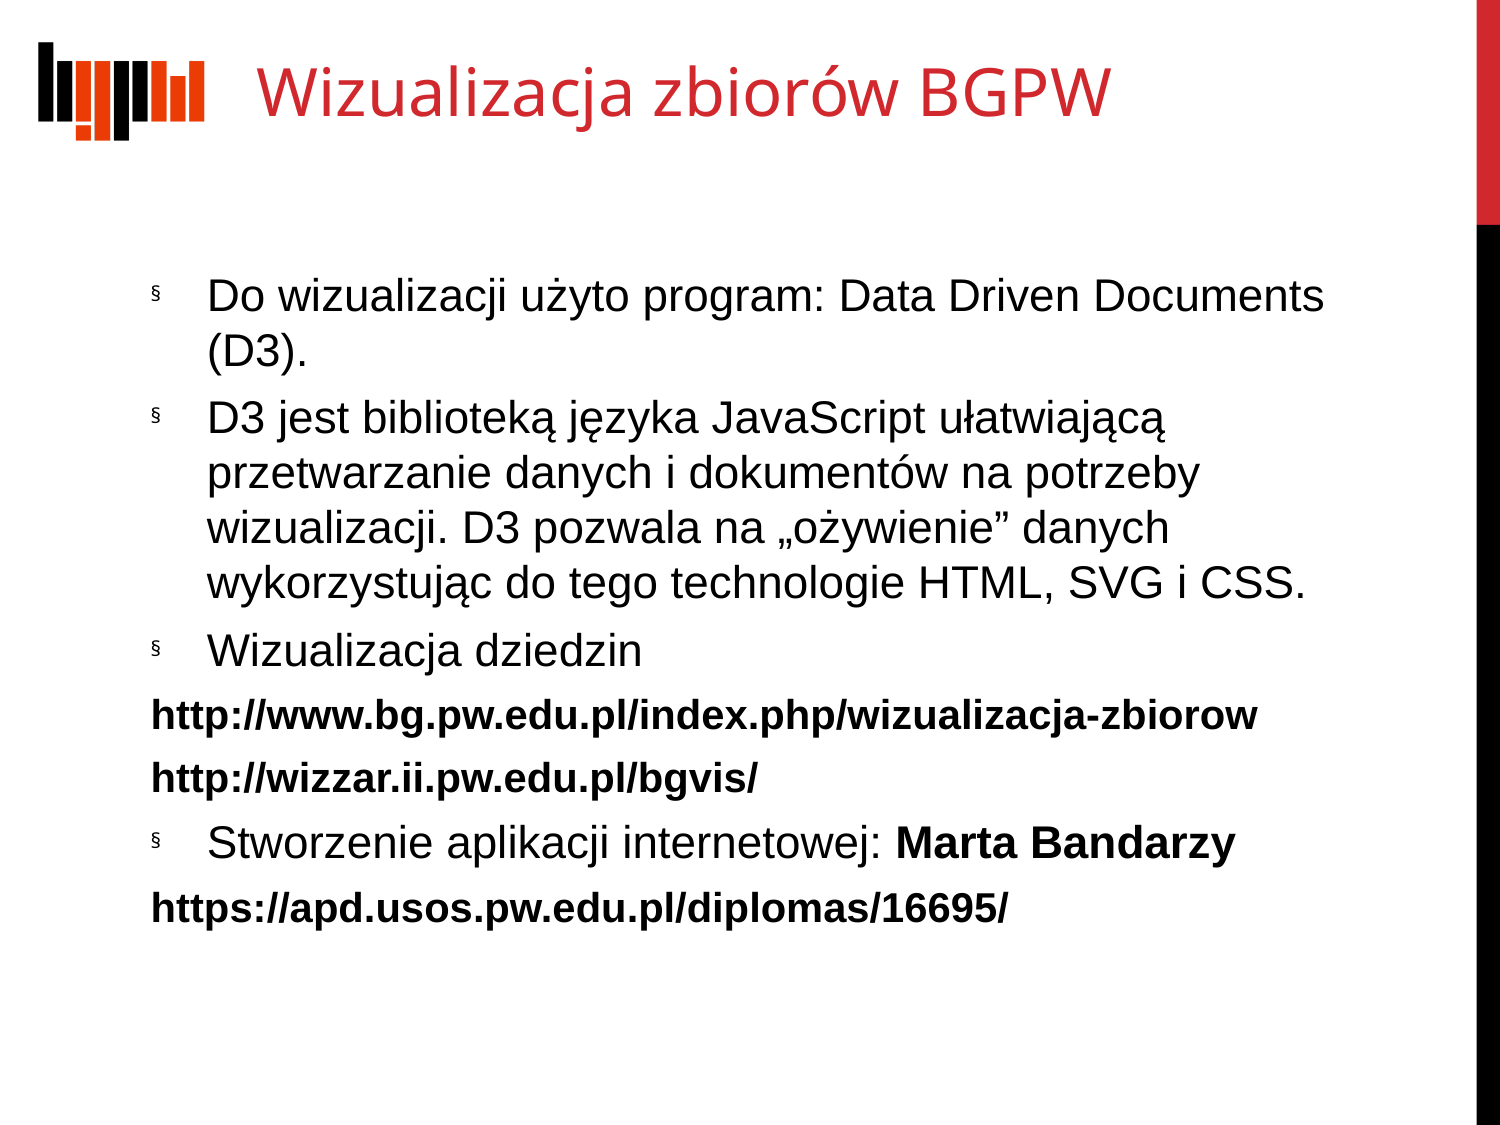

# Wizualizacja zbiorów BGPW
Do wizualizacji użyto program: Data Driven Documents (D3).
D3 jest biblioteką języka JavaScript ułatwiającą przetwarzanie danych i dokumentów na potrzeby wizualizacji. D3 pozwala na „ożywienie” danych wykorzystując do tego technologie HTML, SVG i CSS.
Wizualizacja dziedzin
http://www.bg.pw.edu.pl/index.php/wizualizacja-zbiorow
http://wizzar.ii.pw.edu.pl/bgvis/
Stworzenie aplikacji internetowej: Marta Bandarzy
https://apd.usos.pw.edu.pl/diplomas/16695/